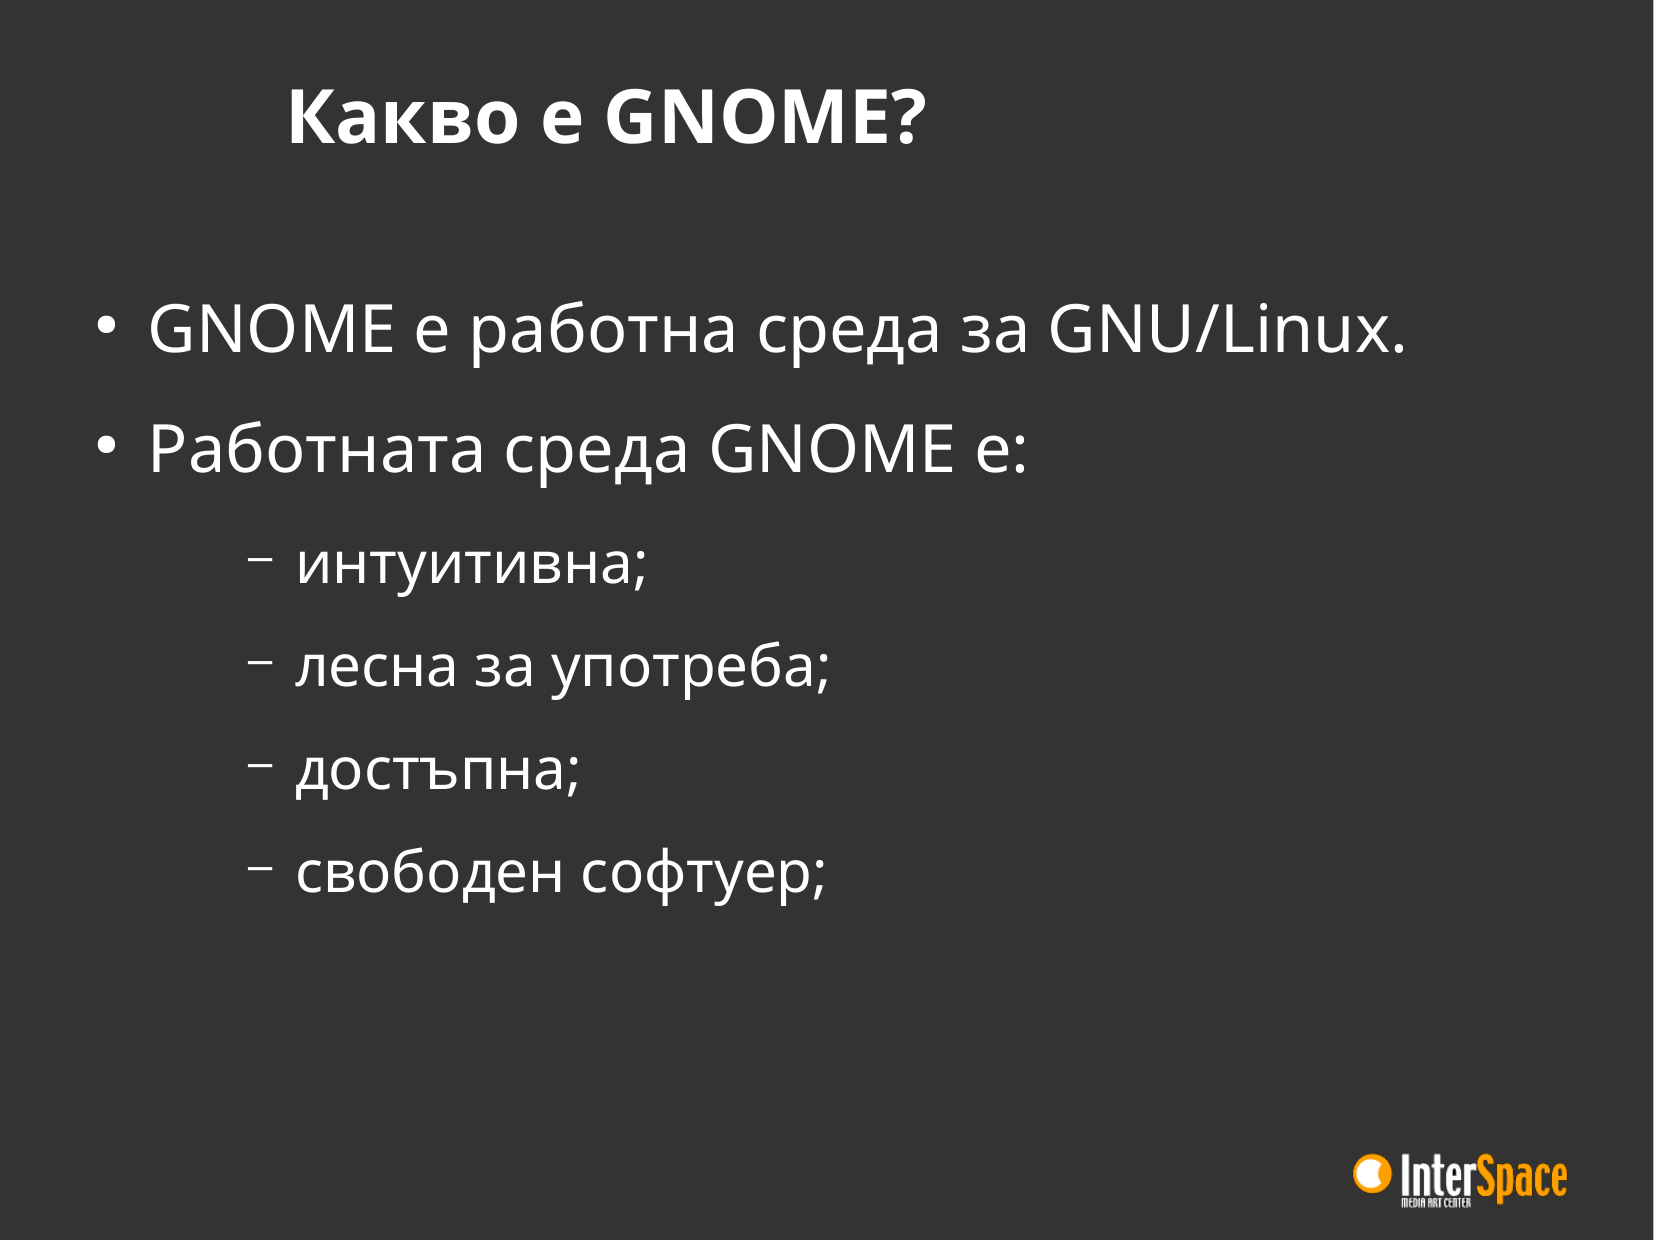

# Какво е GNOME?
GNOME е работна среда за GNU/Linux.
Работната среда GNOME e:
интуитивна;
лесна за употреба;
достъпна;
свободен софтуер;